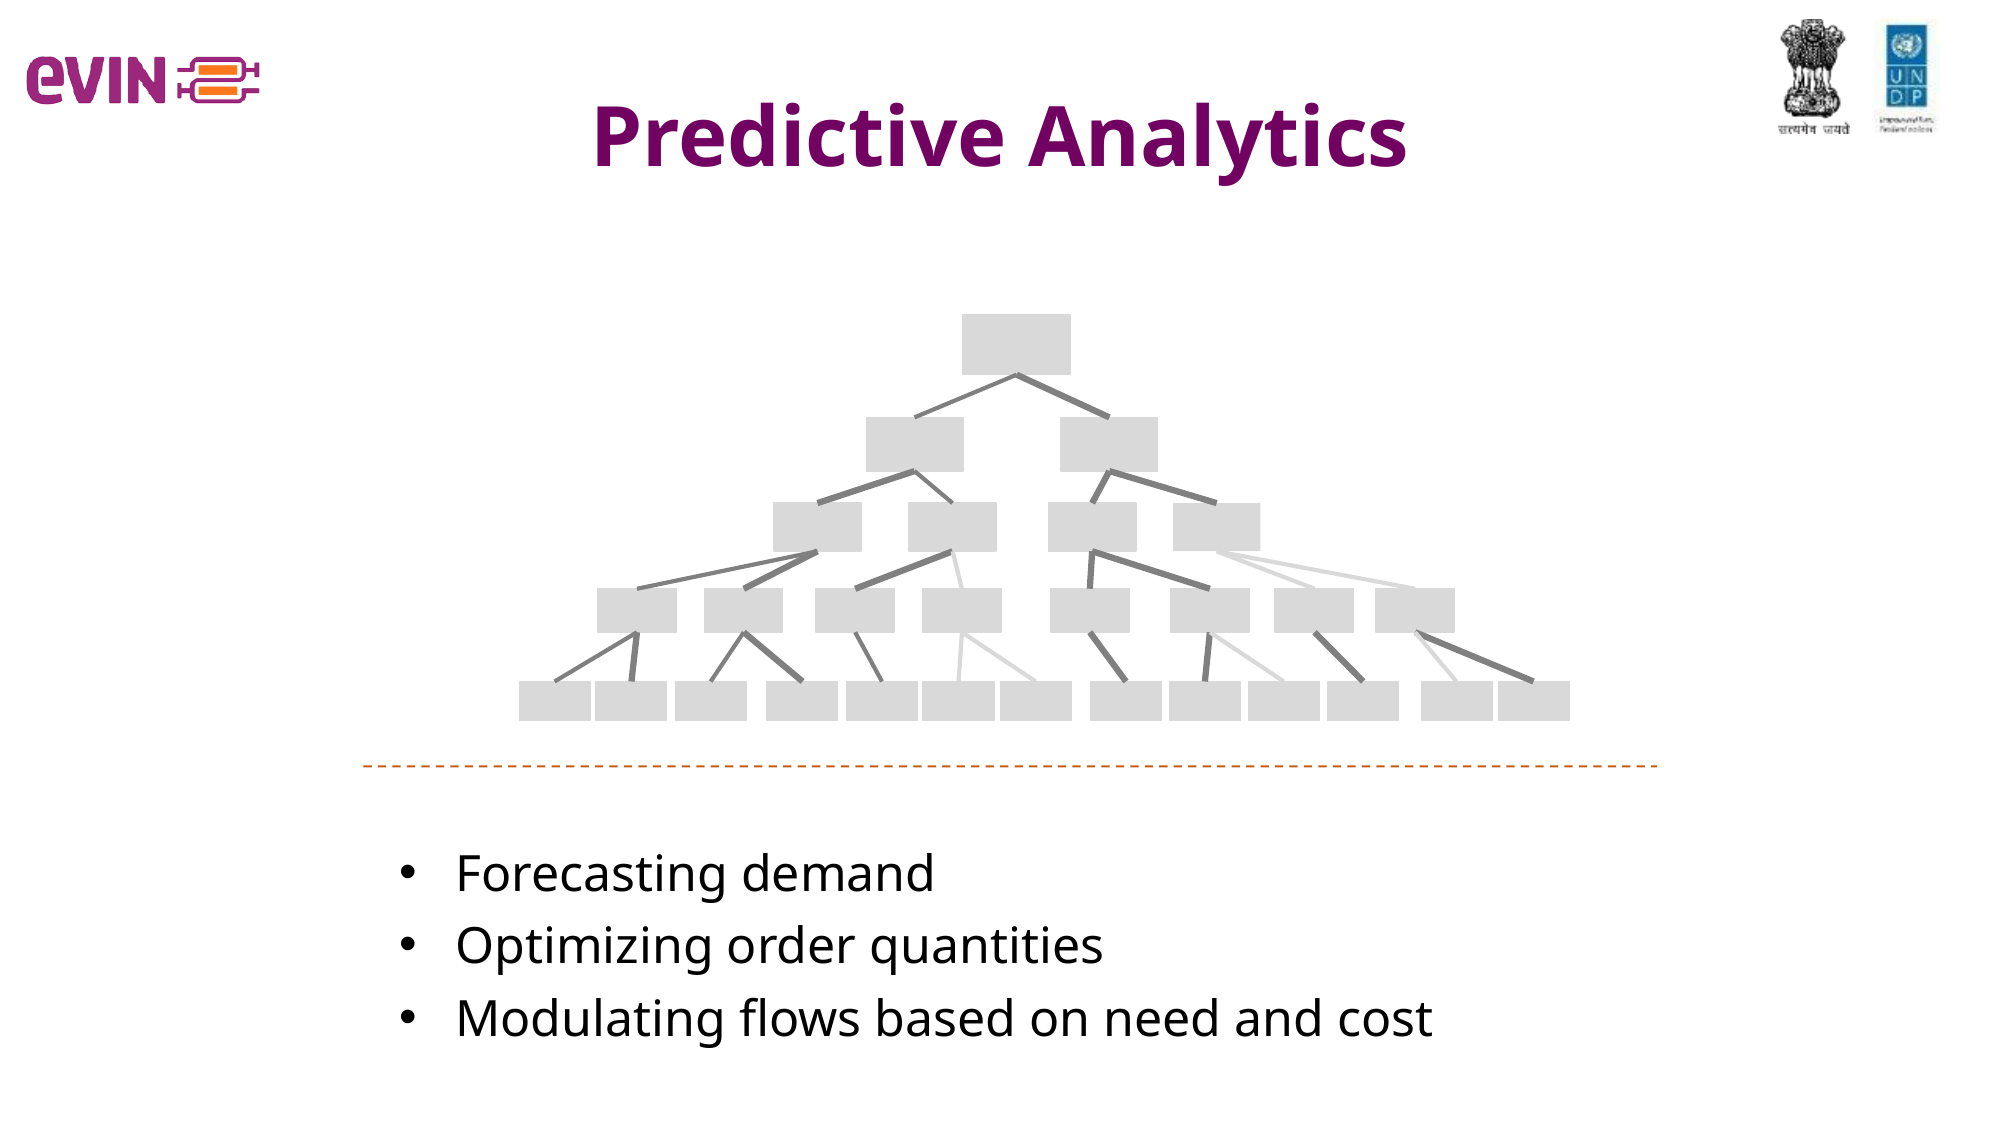

# Predictive Analytics
Forecasting demand
Optimizing order quantities
Modulating flows based on need and cost